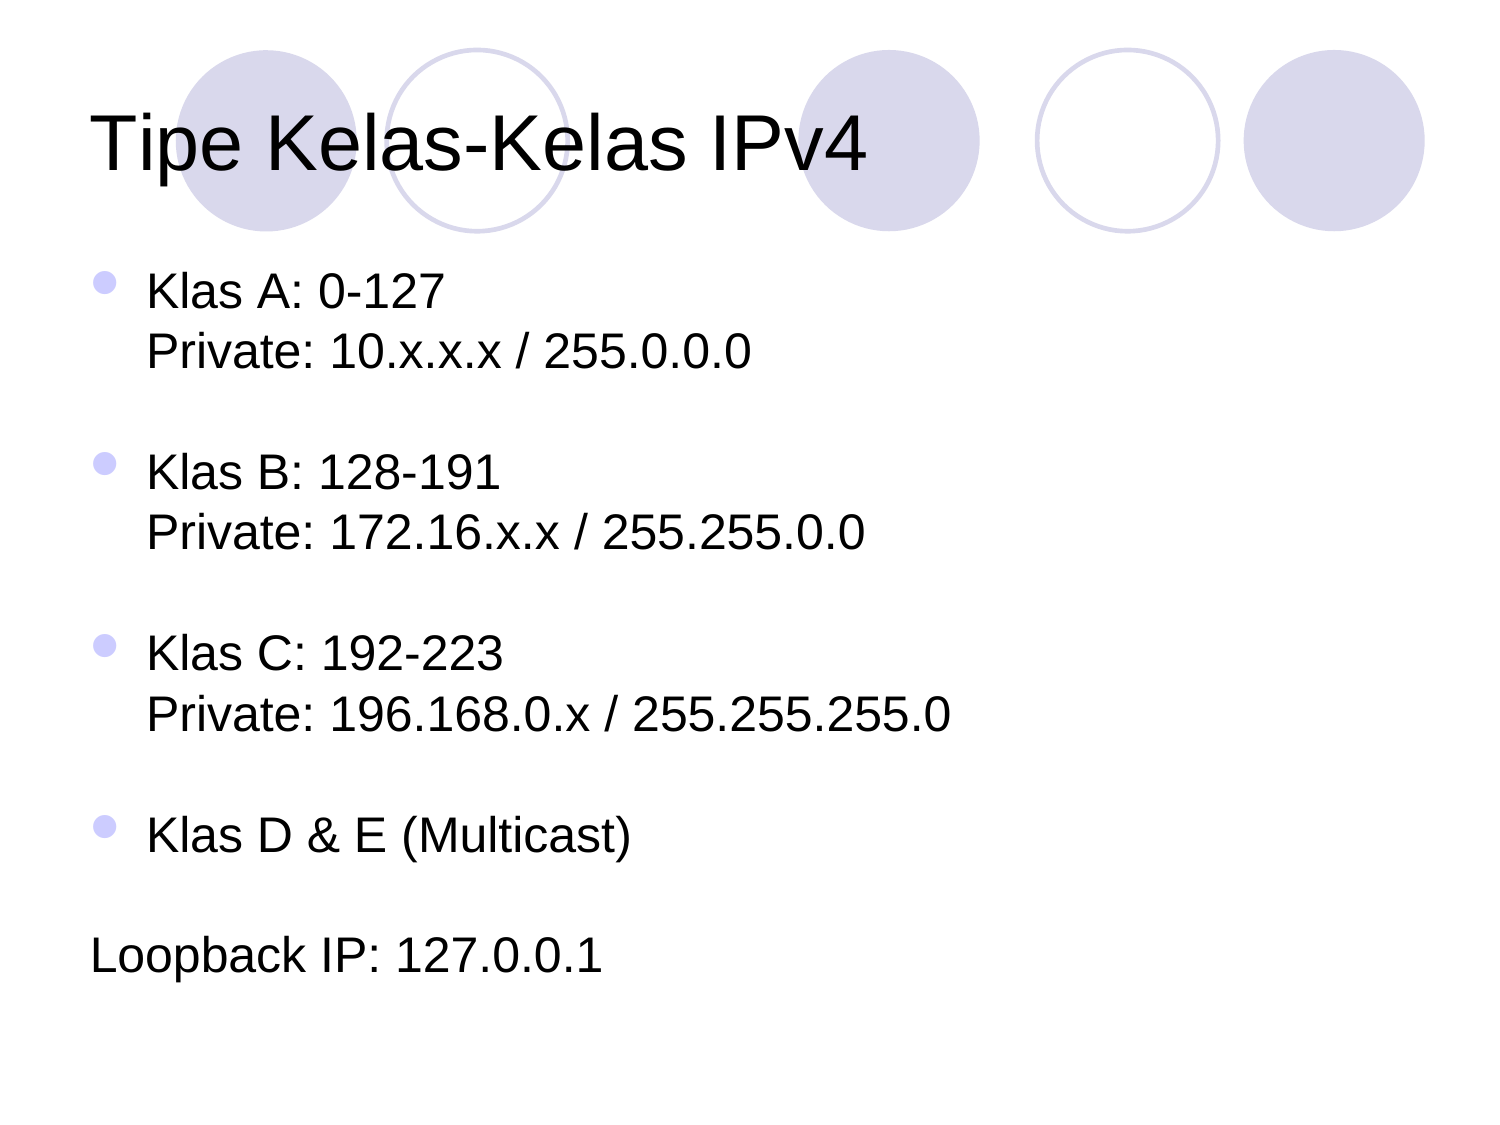

# Tipe Kelas-Kelas IPv4
Klas A: 0-127
	Private: 10.x.x.x / 255.0.0.0
Klas B: 128-191
	Private: 172.16.x.x / 255.255.0.0
Klas C: 192-223
	Private: 196.168.0.x / 255.255.255.0
Klas D & E (Multicast)
Loopback IP: 127.0.0.1